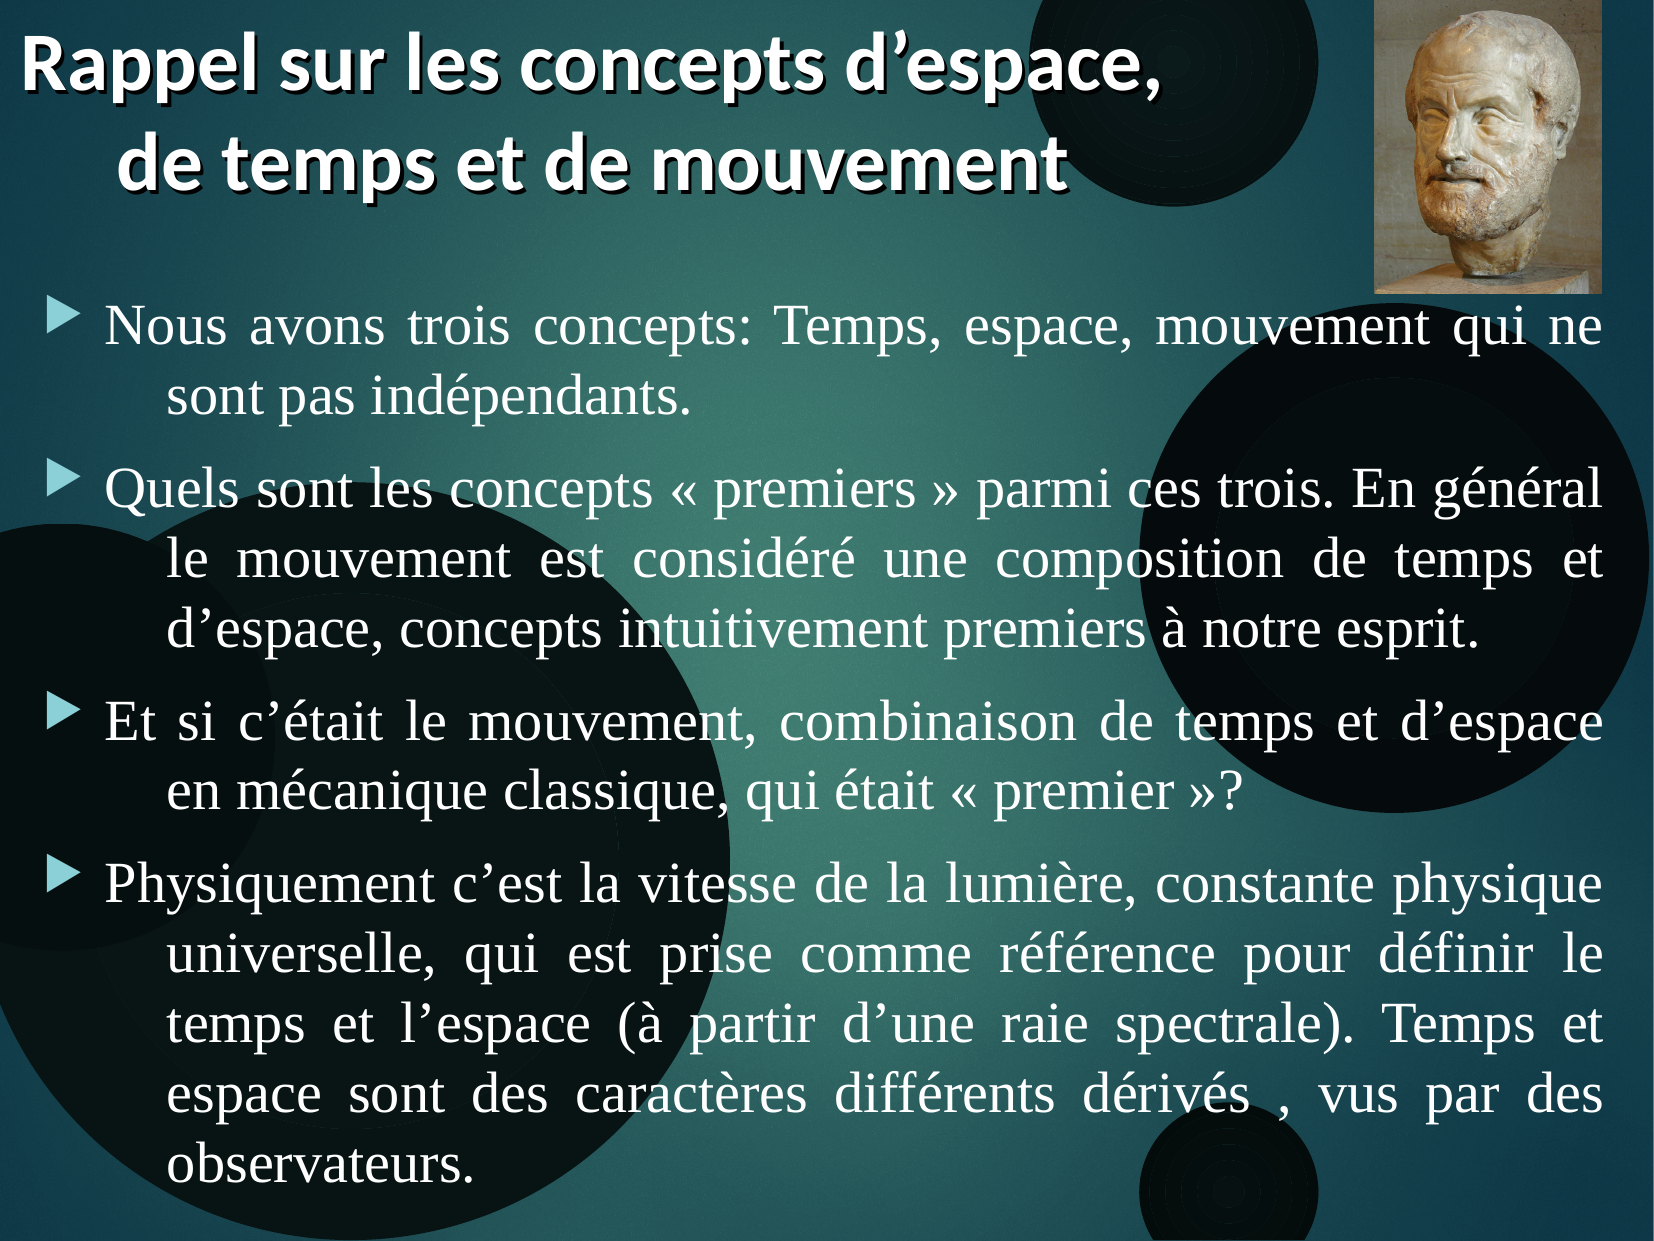

# Rappel sur les concepts d’espace, de temps et de mouvement
Nous avons trois concepts: Temps, espace, mouvement qui ne sont pas indépendants.
Quels sont les concepts « premiers » parmi ces trois. En général le mouvement est considéré une composition de temps et d’espace, concepts intuitivement premiers à notre esprit.
Et si c’était le mouvement, combinaison de temps et d’espace en mécanique classique, qui était « premier »?
Physiquement c’est la vitesse de la lumière, constante physique universelle, qui est prise comme référence pour définir le temps et l’espace (à partir d’une raie spectrale). Temps et espace sont des caractères différents dérivés , vus par des observateurs.